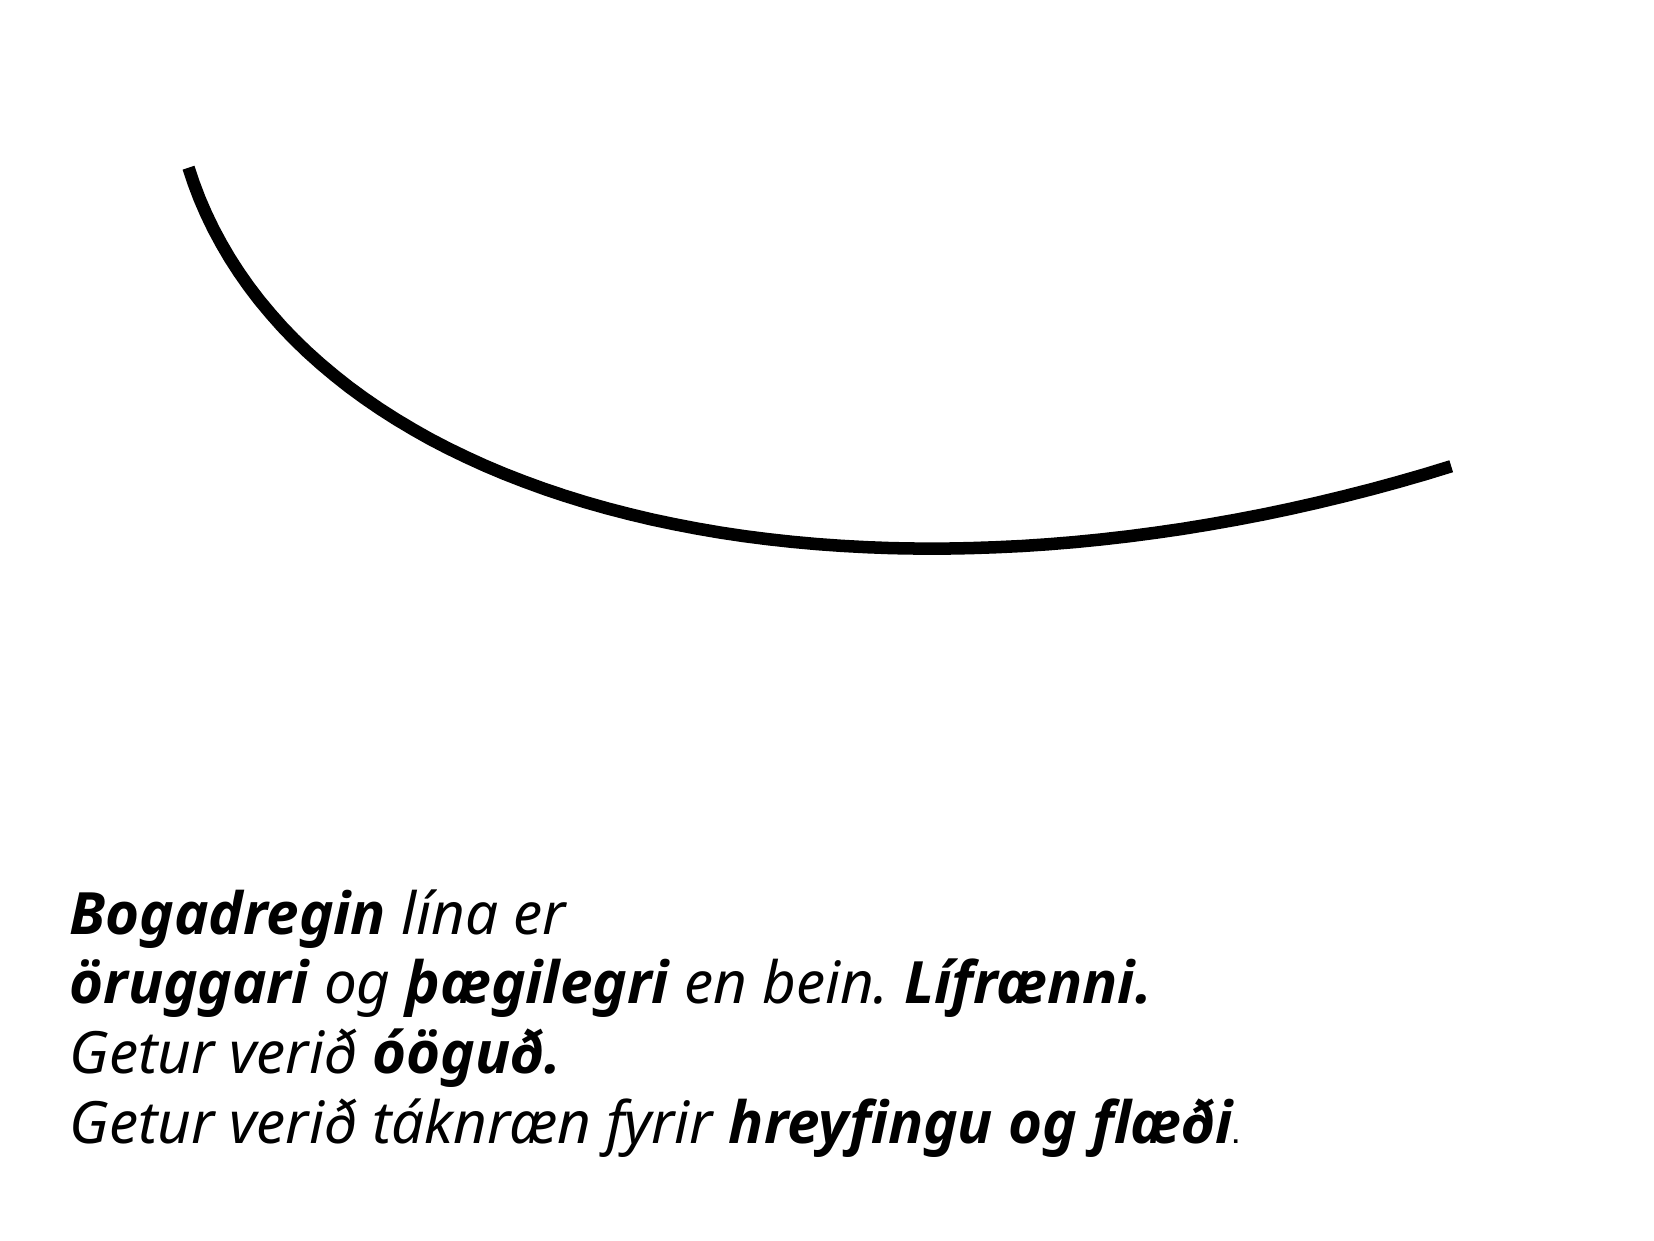

Bogadregin lína er
öruggari og þægilegri en bein. Lífrænni.
Getur verið óöguð.
Getur verið táknræn fyrir hreyfingu og flæði.